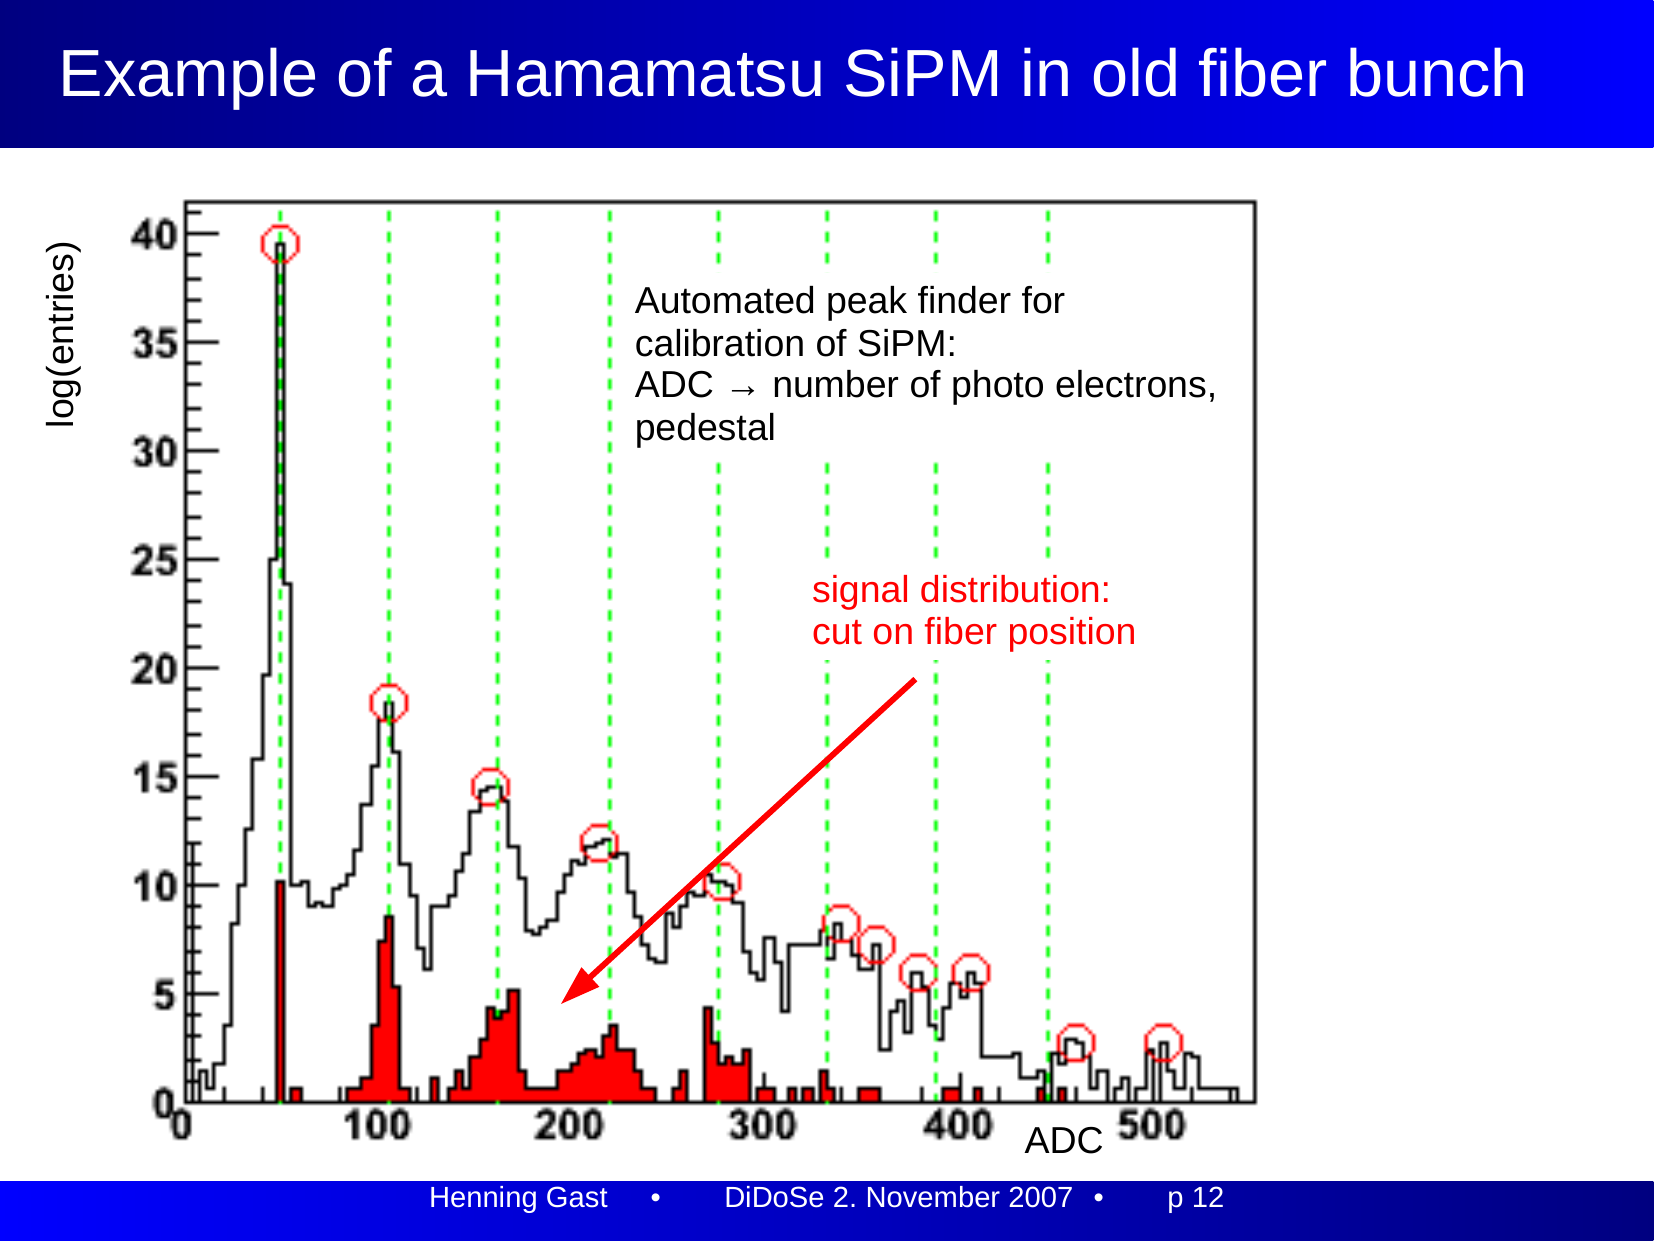

# Example of a Hamamatsu SiPM in old fiber bunch
Automated peak finder for calibration of SiPM:
ADC → number of photo electrons,
pedestal
log(entries)
signal distribution:
cut on fiber position
ADC